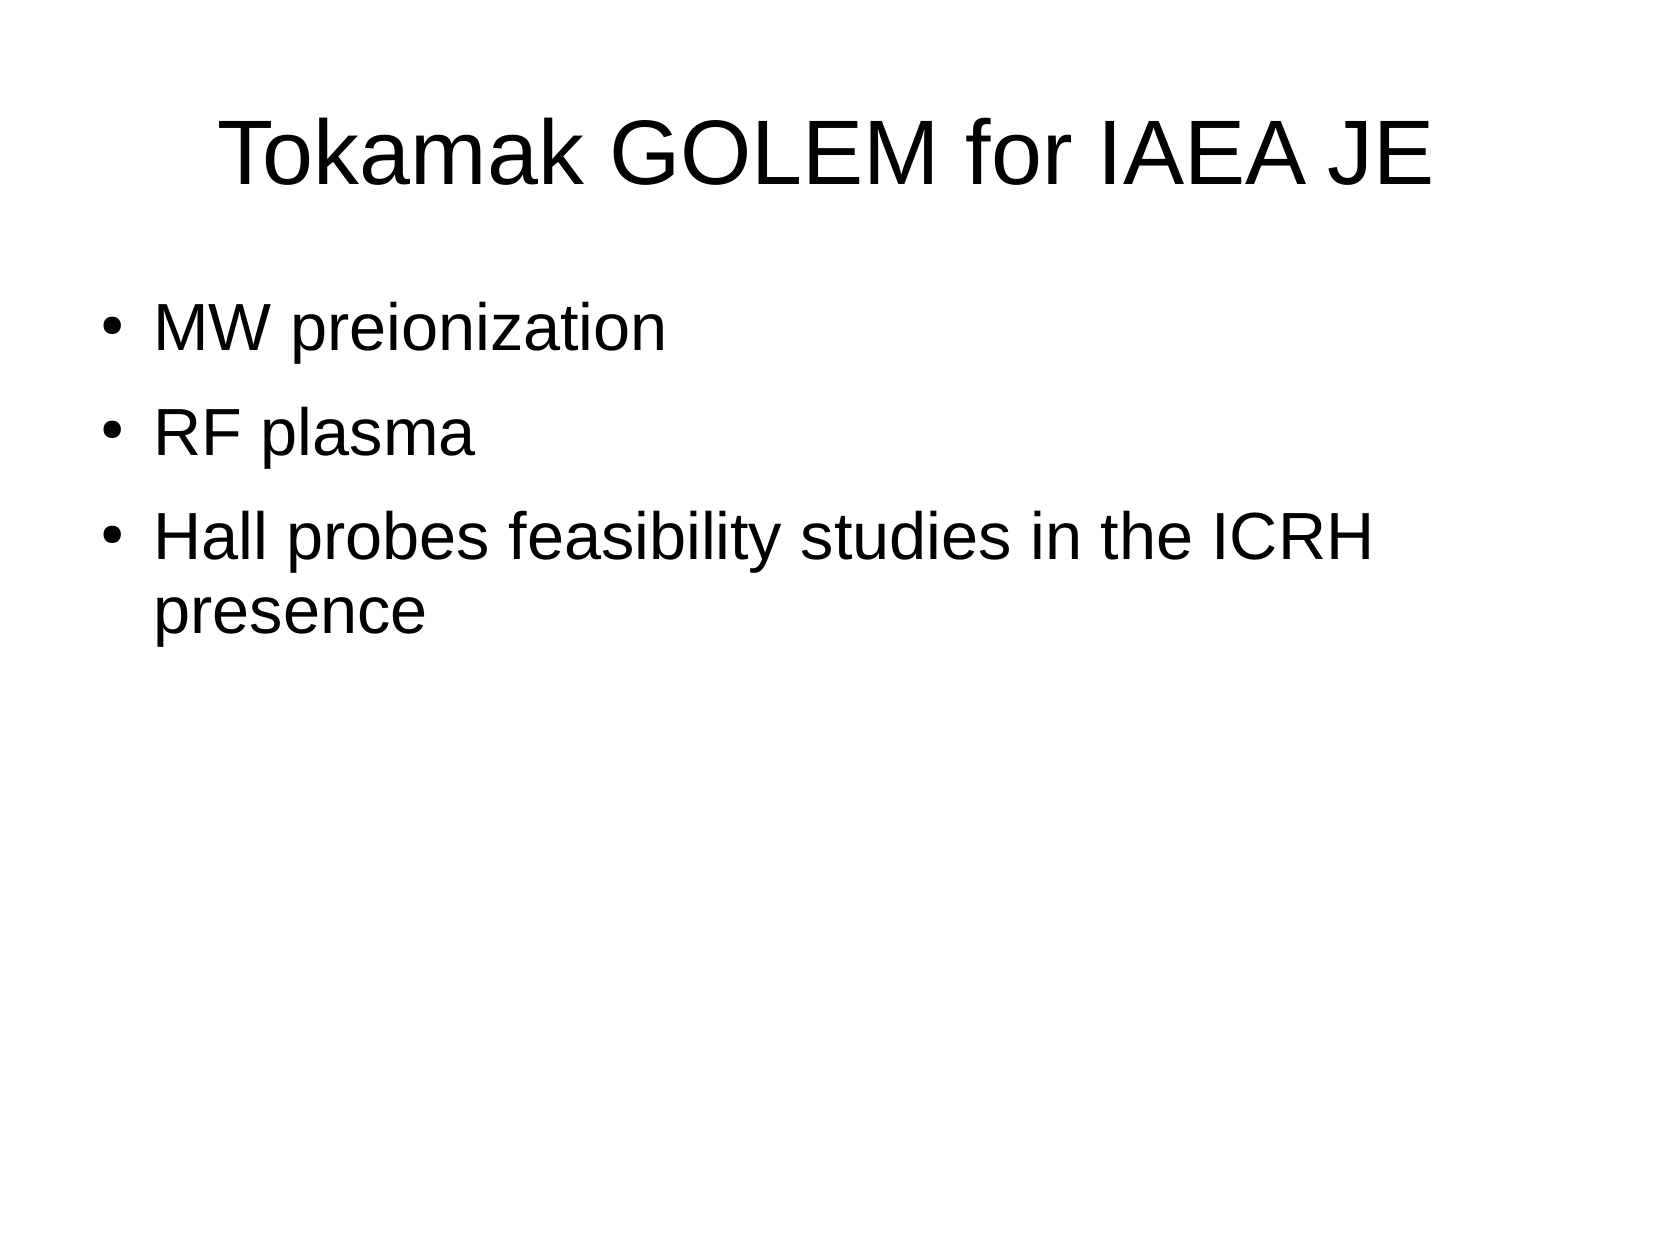

# Tokamak GOLEM for IAEA JE
MW preionization
RF plasma
Hall probes feasibility studies in the ICRH presence